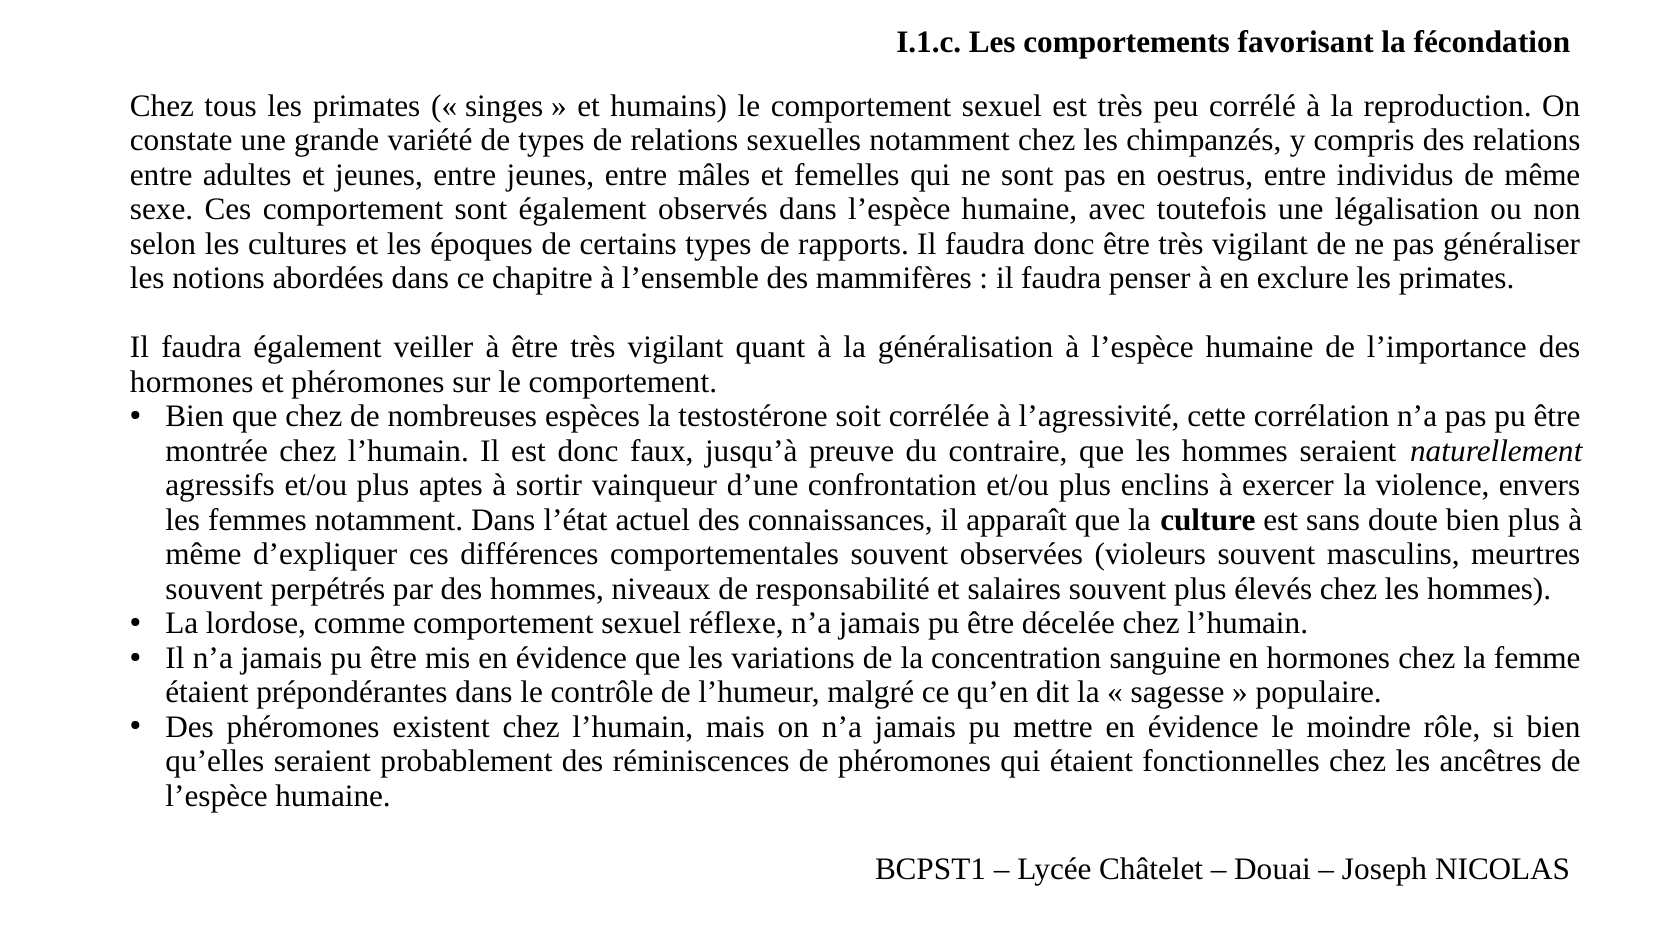

I.1.c. Les comportements favorisant la fécondation
Chez tous les primates (« singes » et humains) le comportement sexuel est très peu corrélé à la reproduction. On constate une grande variété de types de relations sexuelles notamment chez les chimpanzés, y compris des relations entre adultes et jeunes, entre jeunes, entre mâles et femelles qui ne sont pas en oestrus, entre individus de même sexe. Ces comportement sont également observés dans l’espèce humaine, avec toutefois une légalisation ou non selon les cultures et les époques de certains types de rapports. Il faudra donc être très vigilant de ne pas généraliser les notions abordées dans ce chapitre à l’ensemble des mammifères : il faudra penser à en exclure les primates.
Il faudra également veiller à être très vigilant quant à la généralisation à l’espèce humaine de l’importance des hormones et phéromones sur le comportement.
Bien que chez de nombreuses espèces la testostérone soit corrélée à l’agressivité, cette corrélation n’a pas pu être montrée chez l’humain. Il est donc faux, jusqu’à preuve du contraire, que les hommes seraient naturellement agressifs et/ou plus aptes à sortir vainqueur d’une confrontation et/ou plus enclins à exercer la violence, envers les femmes notamment. Dans l’état actuel des connaissances, il apparaît que la culture est sans doute bien plus à même d’expliquer ces différences comportementales souvent observées (violeurs souvent masculins, meurtres souvent perpétrés par des hommes, niveaux de responsabilité et salaires souvent plus élevés chez les hommes).
La lordose, comme comportement sexuel réflexe, n’a jamais pu être décelée chez l’humain.
Il n’a jamais pu être mis en évidence que les variations de la concentration sanguine en hormones chez la femme étaient prépondérantes dans le contrôle de l’humeur, malgré ce qu’en dit la « sagesse » populaire.
Des phéromones existent chez l’humain, mais on n’a jamais pu mettre en évidence le moindre rôle, si bien qu’elles seraient probablement des réminiscences de phéromones qui étaient fonctionnelles chez les ancêtres de l’espèce humaine.
BCPST1 – Lycée Châtelet – Douai – Joseph NICOLAS